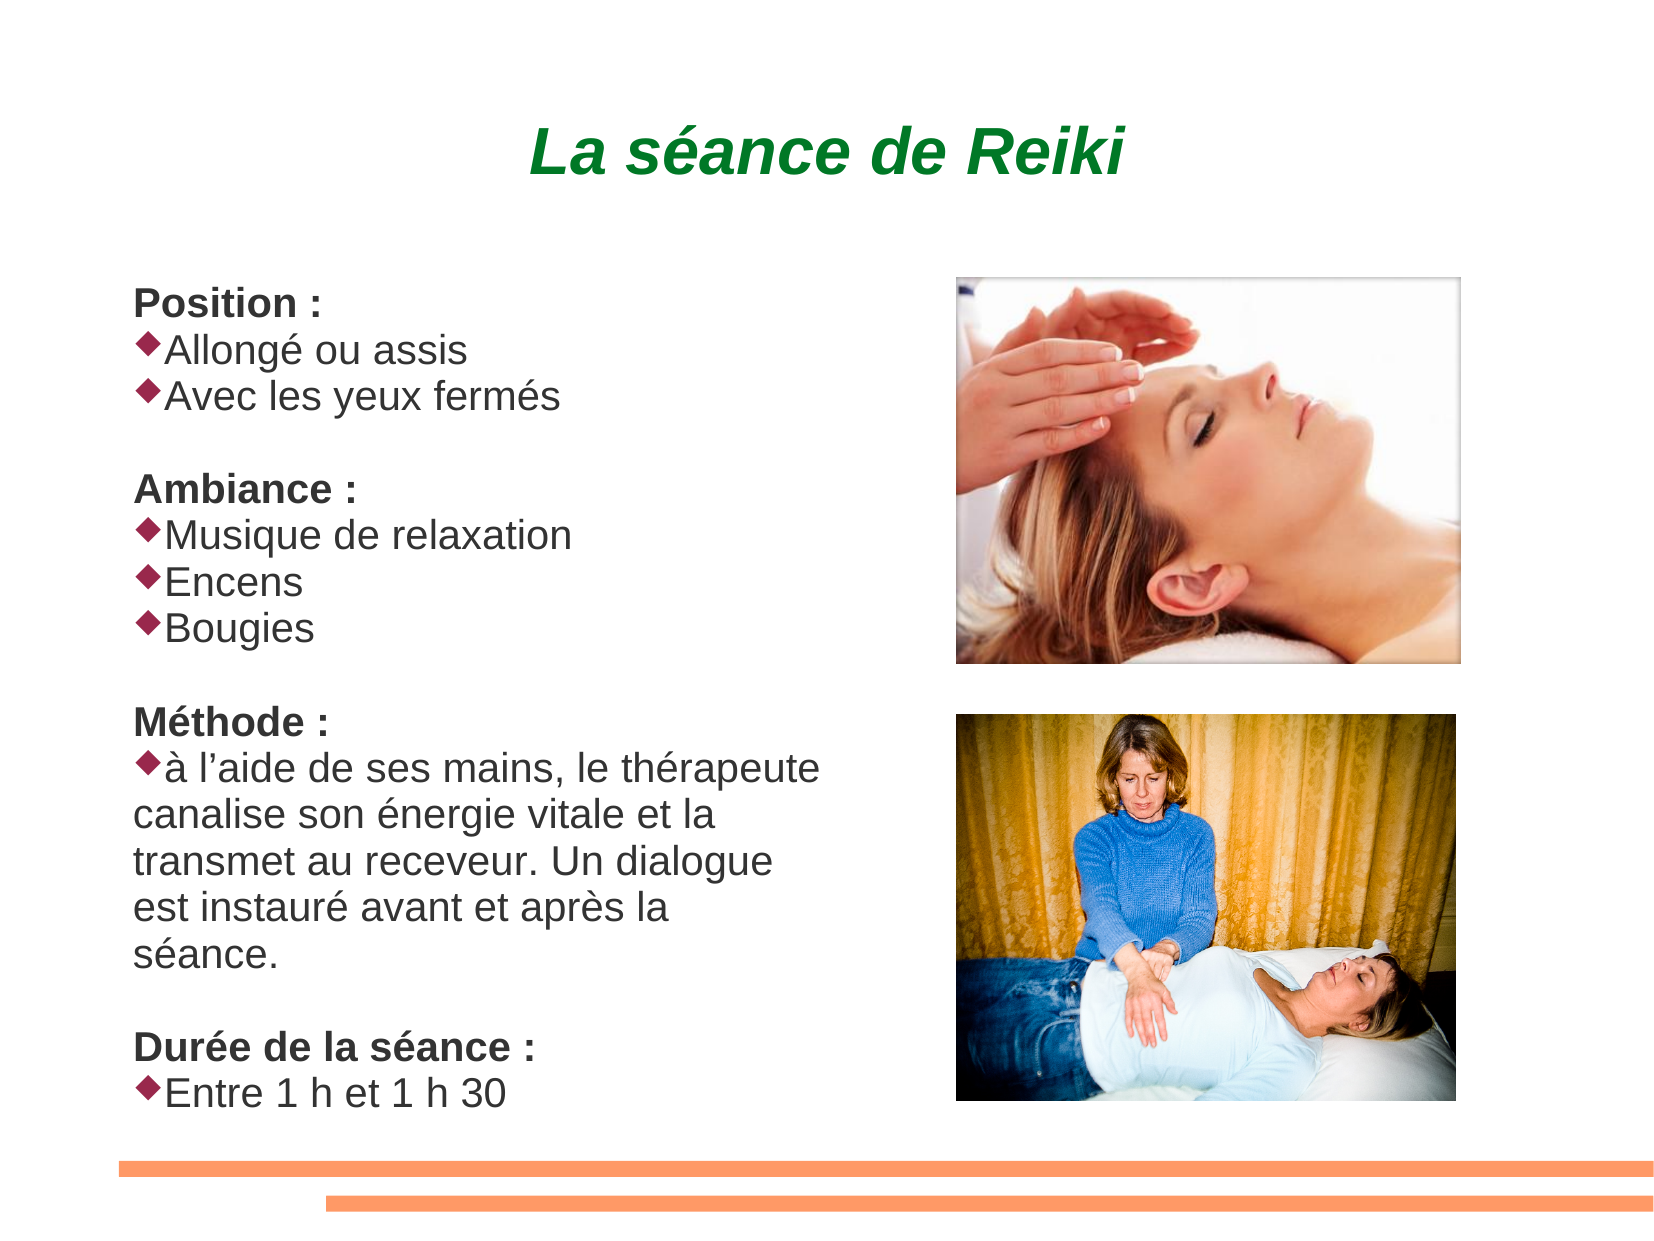

La séance de Reiki
Position :
Allongé ou assis
Avec les yeux fermés
Ambiance :
Musique de relaxation
Encens
Bougies
Méthode :
à l’aide de ses mains, le thérapeute canalise son énergie vitale et la transmet au receveur. Un dialogue est instauré avant et après la séance.
Durée de la séance :
Entre 1 h et 1 h 30